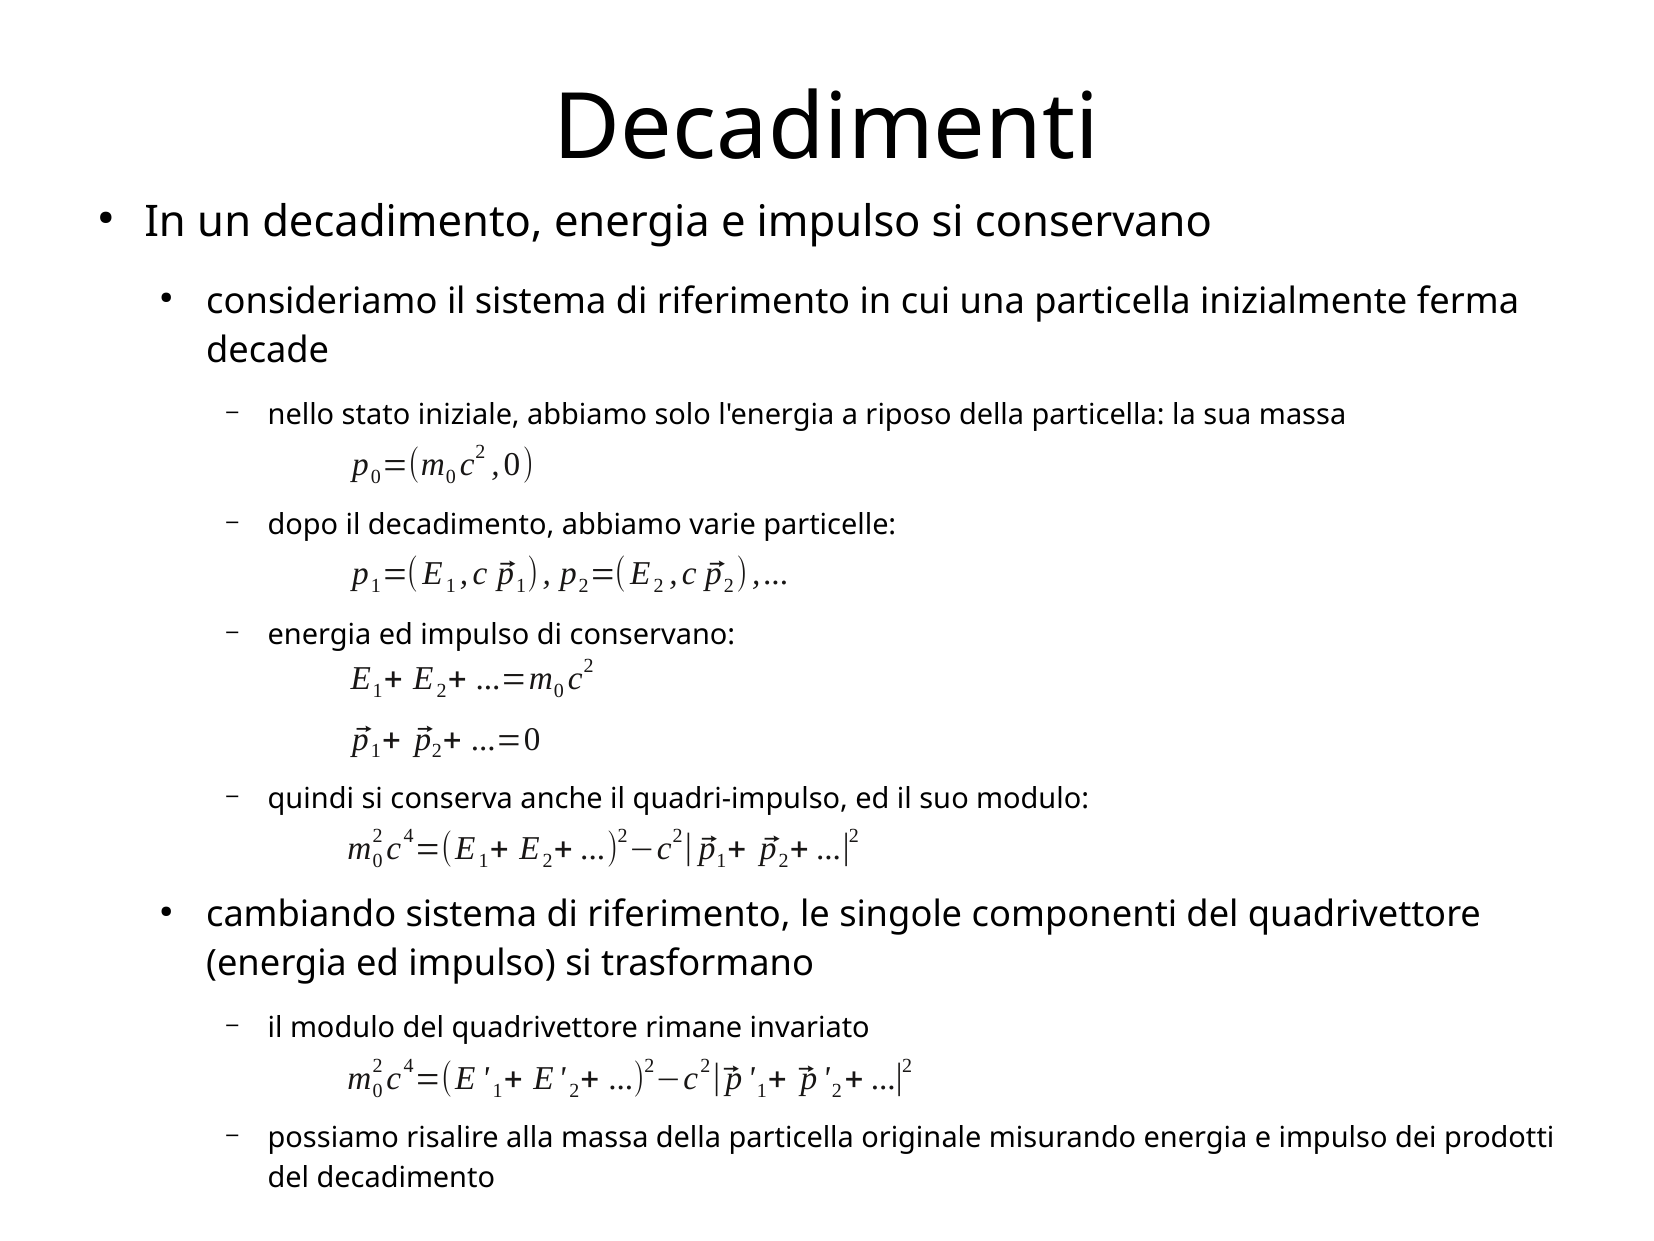

# Decadimenti
In un decadimento, energia e impulso si conservano
consideriamo il sistema di riferimento in cui una particella inizialmente ferma decade
nello stato iniziale, abbiamo solo l'energia a riposo della particella: la sua massa
dopo il decadimento, abbiamo varie particelle:
energia ed impulso di conservano:
quindi si conserva anche il quadri-impulso, ed il suo modulo:
cambiando sistema di riferimento, le singole componenti del quadrivettore (energia ed impulso) si trasformano
il modulo del quadrivettore rimane invariato
possiamo risalire alla massa della particella originale misurando energia e impulso dei prodotti del decadimento